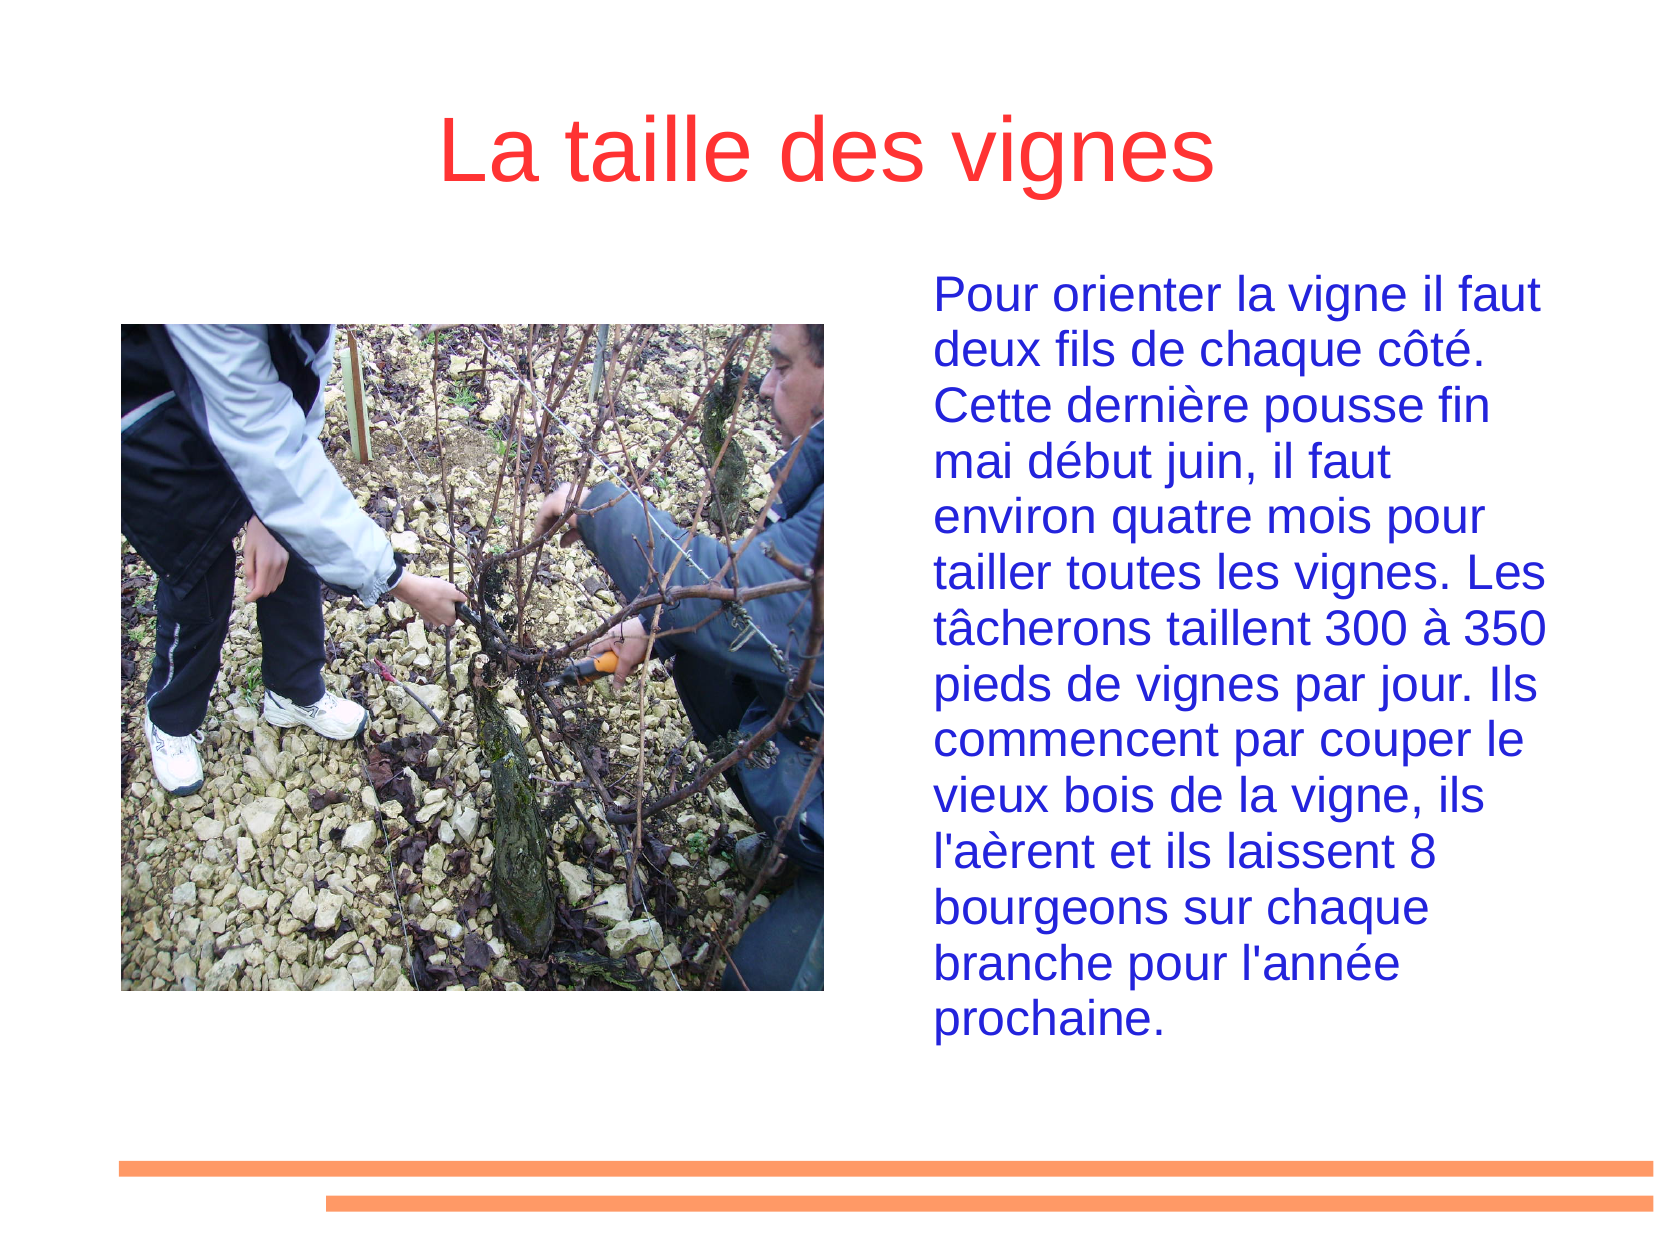

# La taille des vignes
Pour orienter la vigne il faut deux fils de chaque côté. Cette dernière pousse fin mai début juin, il faut environ quatre mois pour tailler toutes les vignes. Les tâcherons taillent 300 à 350 pieds de vignes par jour. Ils commencent par couper le vieux bois de la vigne, ils l'aèrent et ils laissent 8 bourgeons sur chaque branche pour l'année prochaine.